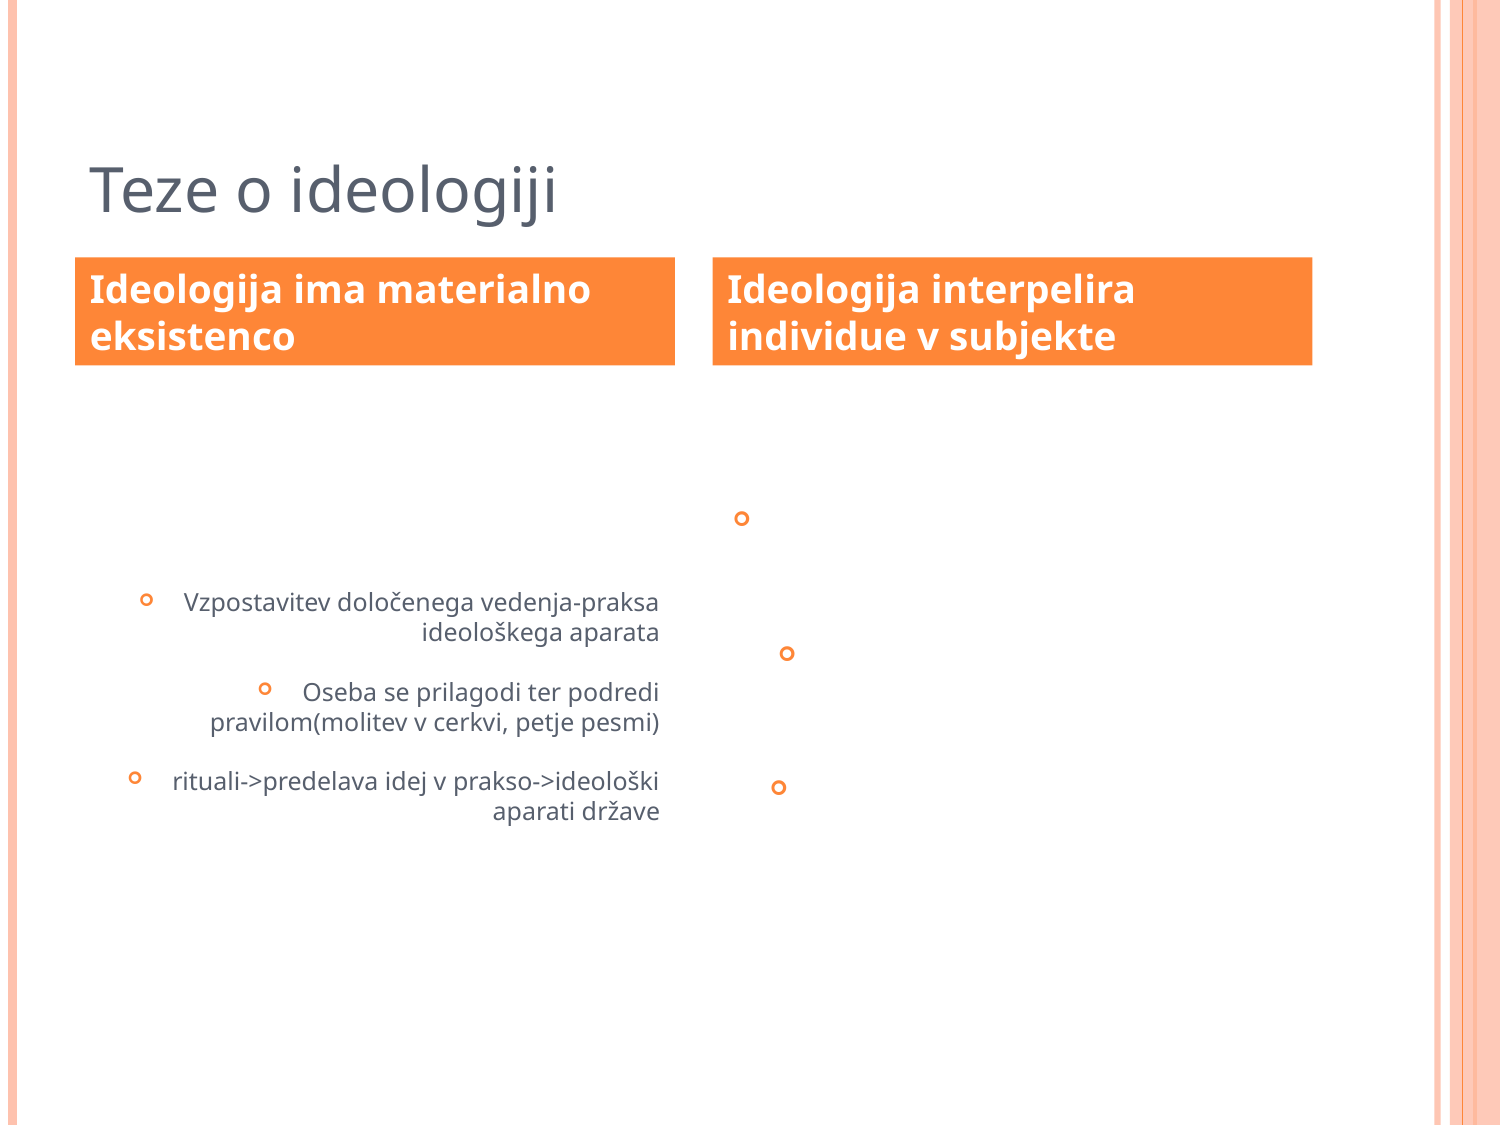

# Teze o ideologiji
Ideologija ima materialno eksistenco
Ideologija interpelira individue v subjekte
Vzpostavitev določenega vedenja-praksa ideološkega aparata
Oseba se prilagodi ter podredi pravilom(molitev v cerkvi, petje pesmi)
rituali->predelava idej v prakso->ideološki aparati države
Mogoča le za konkretne subjekte(to smo vsi)->le tako je možen cilj ideologije
Neprestana udeležba ritualov ideološkega prepoznavanja(stisk roke, objem, pozdrav na cesti)
Subjekti smo že pred rojstvom->ideološki rituali družine